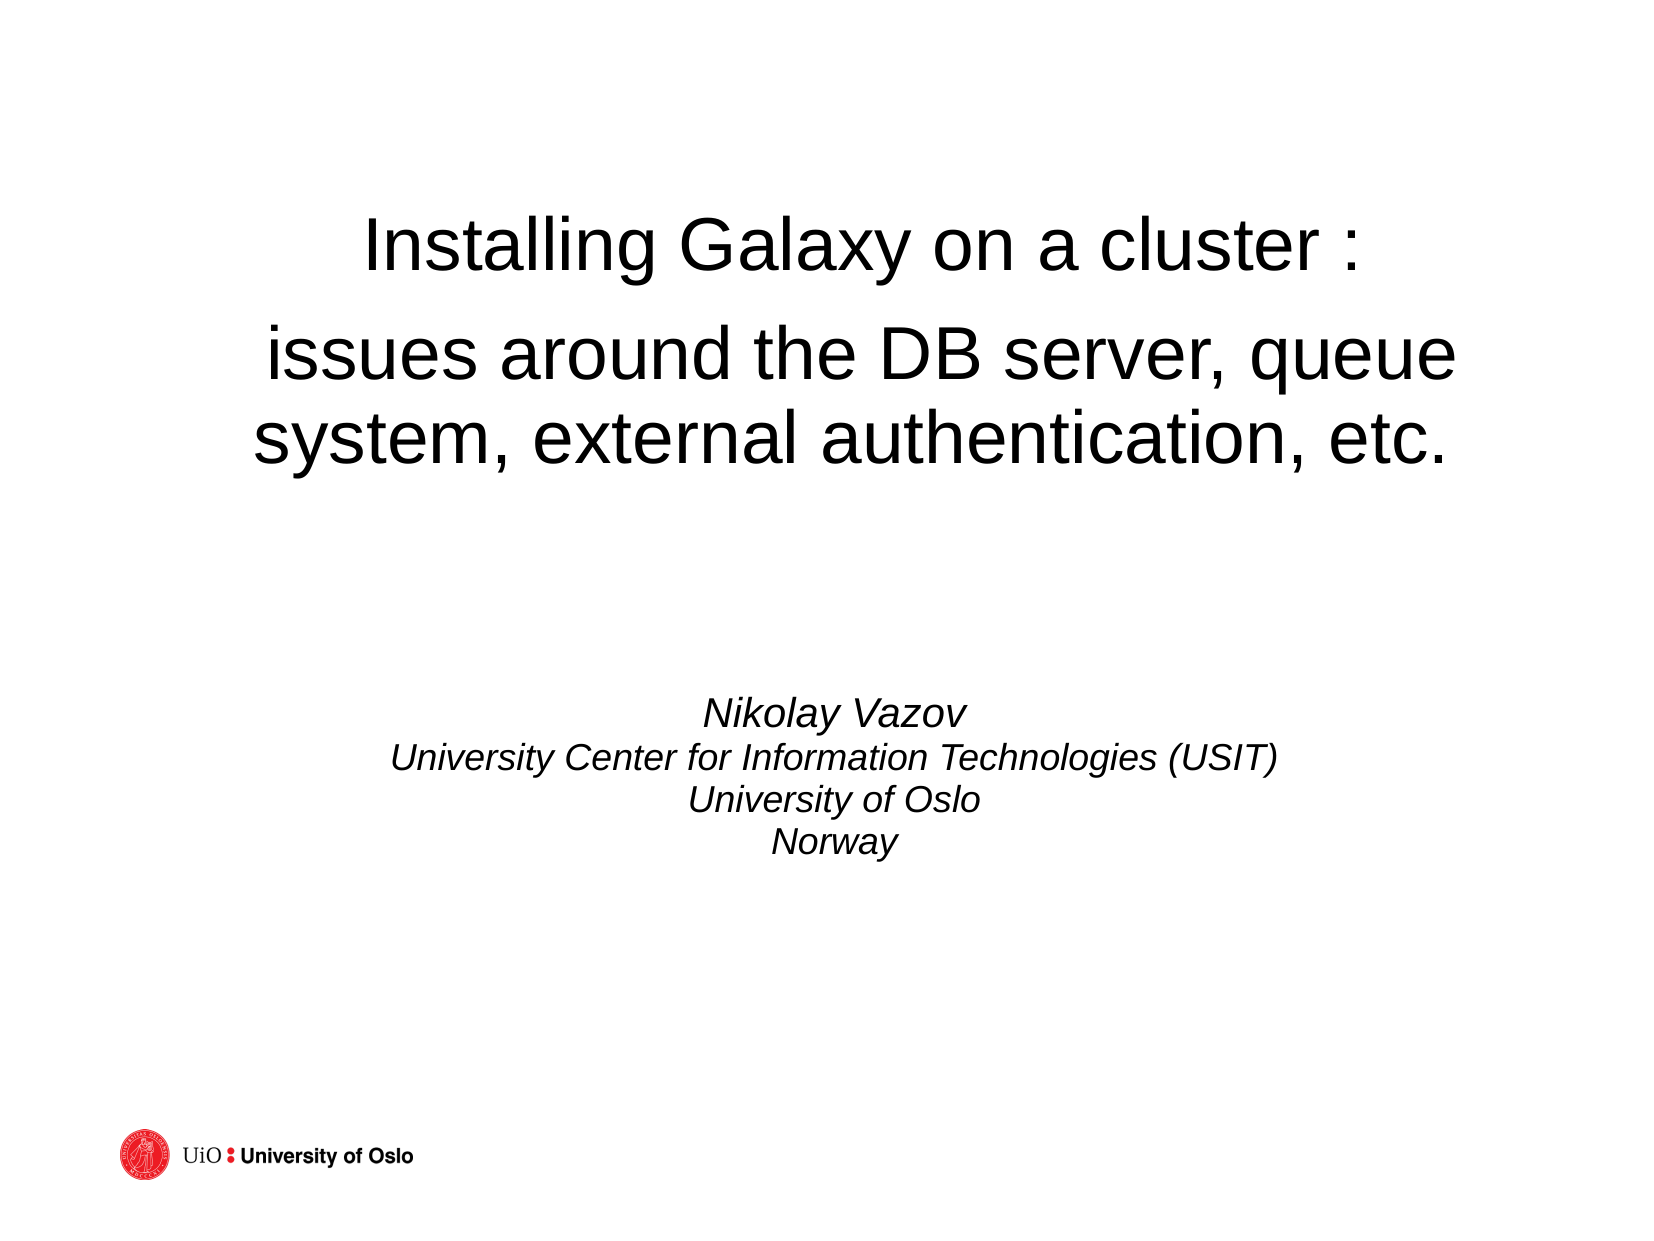

Installing Galaxy on a cluster :
issues around the DB server, queue system, external authentication, etc.
Nikolay Vazov
University Center for Information Technologies (USIT)
University of Oslo
Norway